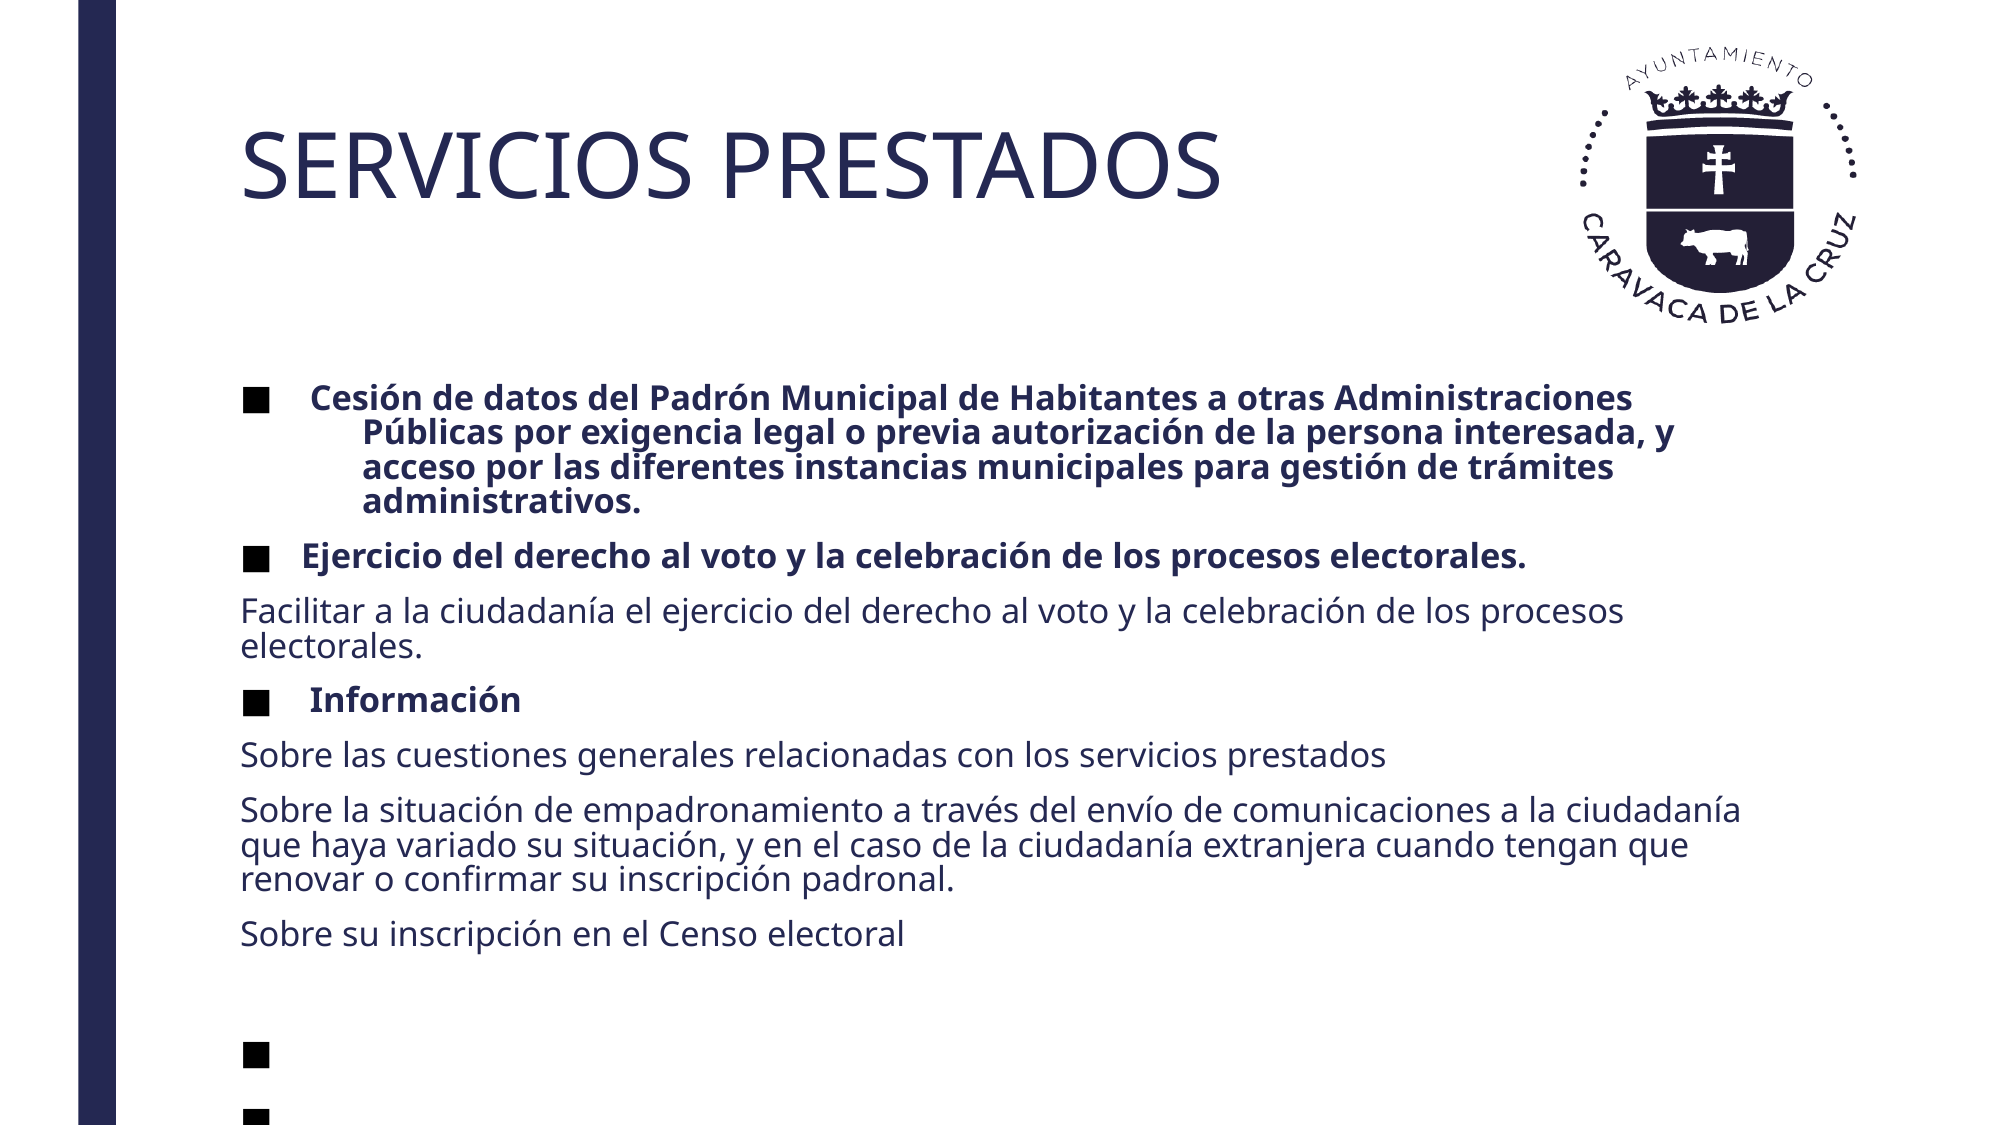

# SERVICIOS PRESTADOS
 Cesión de datos del Padrón Municipal de Habitantes a otras Administraciones Públicas por exigencia legal o previa autorización de la persona interesada, y acceso por las diferentes instancias municipales para gestión de trámites administrativos.
Ejercicio del derecho al voto y la celebración de los procesos electorales.
Facilitar a la ciudadanía el ejercicio del derecho al voto y la celebración de los procesos electorales.
 Información
Sobre las cuestiones generales relacionadas con los servicios prestados
Sobre la situación de empadronamiento a través del envío de comunicaciones a la ciudadanía que haya variado su situación, y en el caso de la ciudadanía extranjera cuando tengan que renovar o confirmar su inscripción padronal.
Sobre su inscripción en el Censo electoral